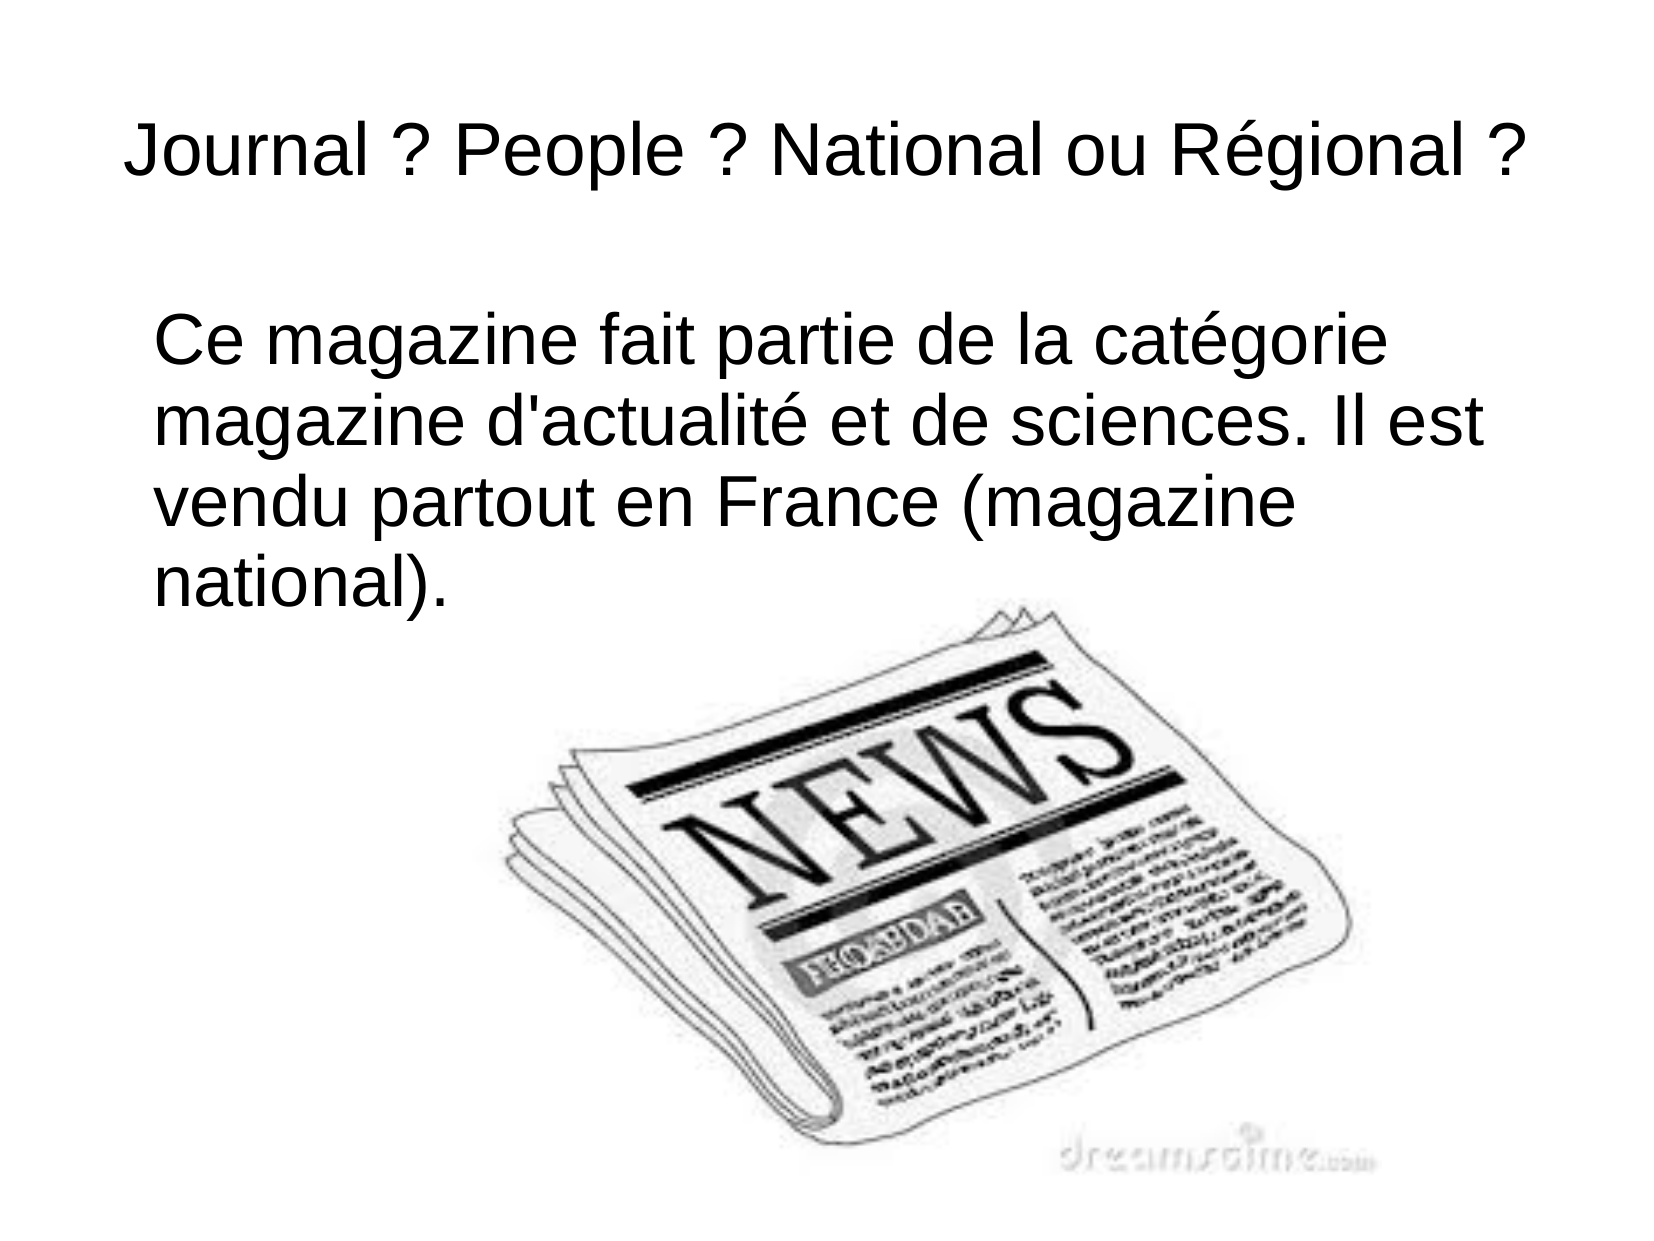

# Journal ? People ? National ou Régional ?
Ce magazine fait partie de la catégorie magazine d'actualité et de sciences. Il est vendu partout en France (magazine national).